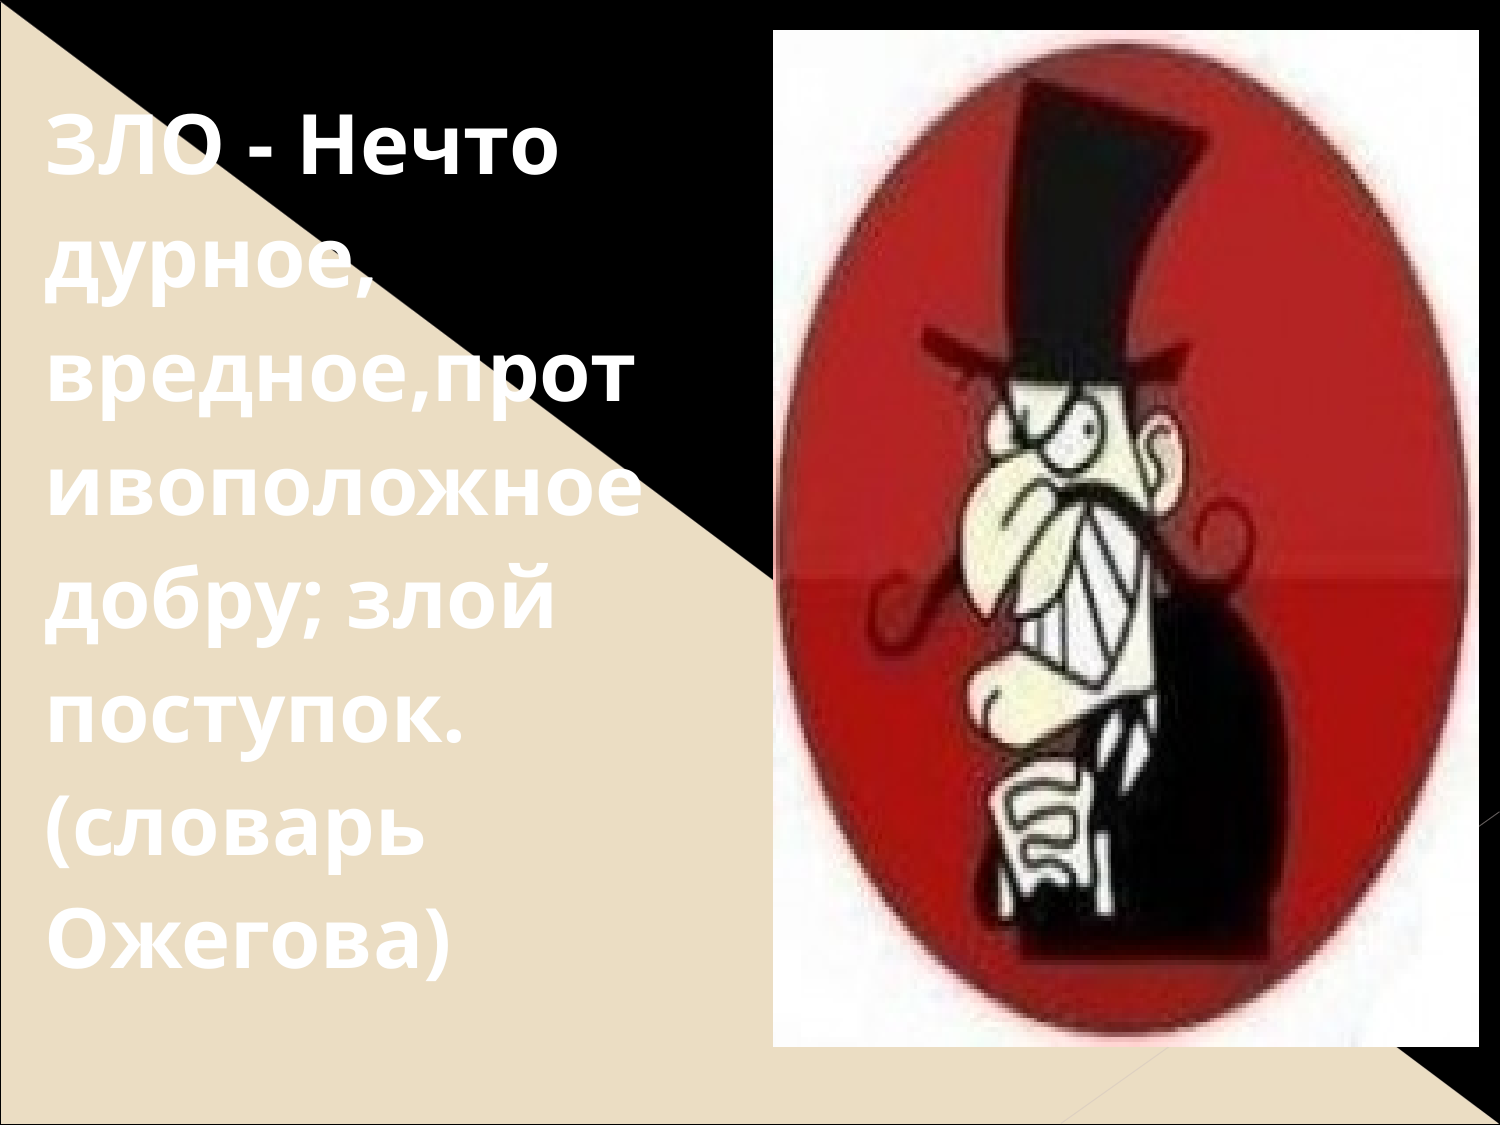

ЗЛО - Нечто дурное, вредное,противоположное добру; злой поступок.(словарь Ожегова)